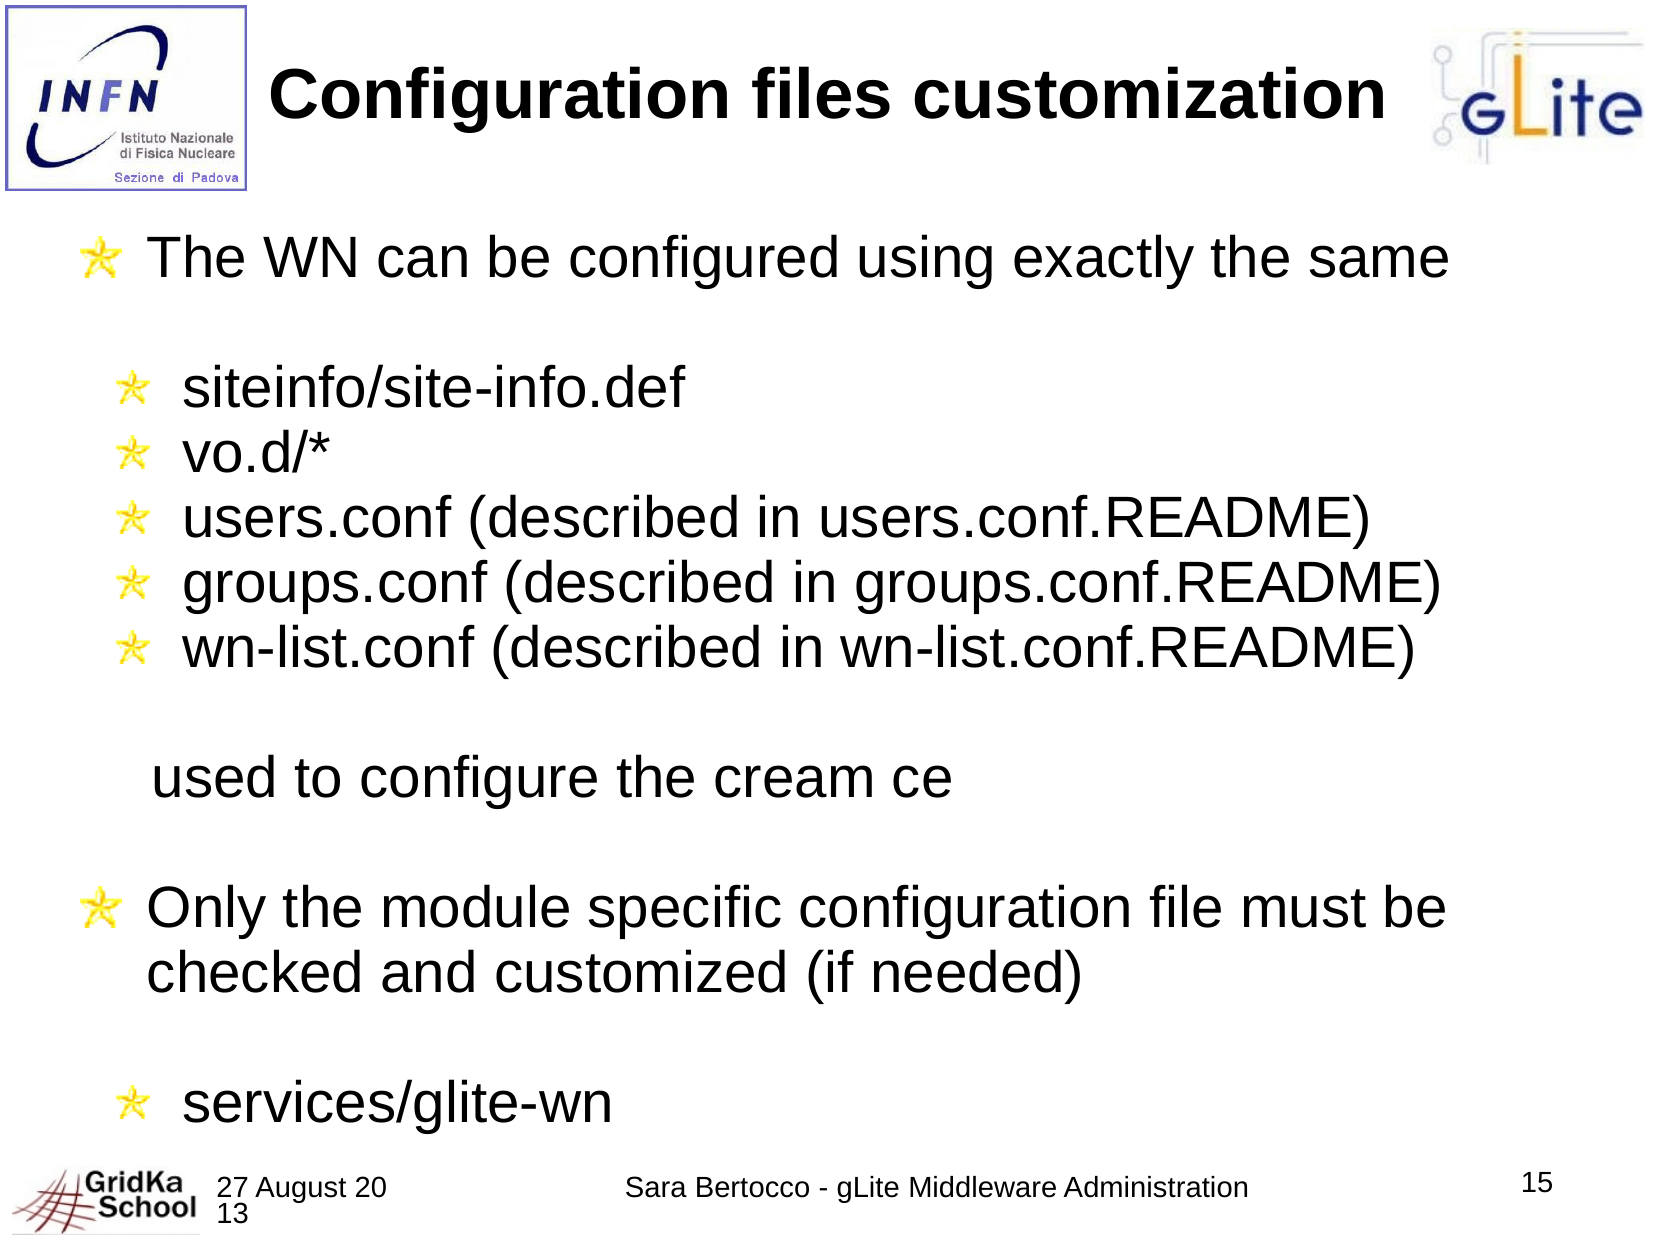

# Configuration files customization
The WN can be configured using exactly the same
siteinfo/site-info.def
vo.d/*
users.conf (described in users.conf.README)
groups.conf (described in groups.conf.README)
wn-list.conf (described in wn-list.conf.README)
used to configure the cream ce
Only the module specific configuration file must be
checked and customized (if needed)
services/glite-wn
15
27 August 2013
Sara Bertocco - gLite Middleware Administration